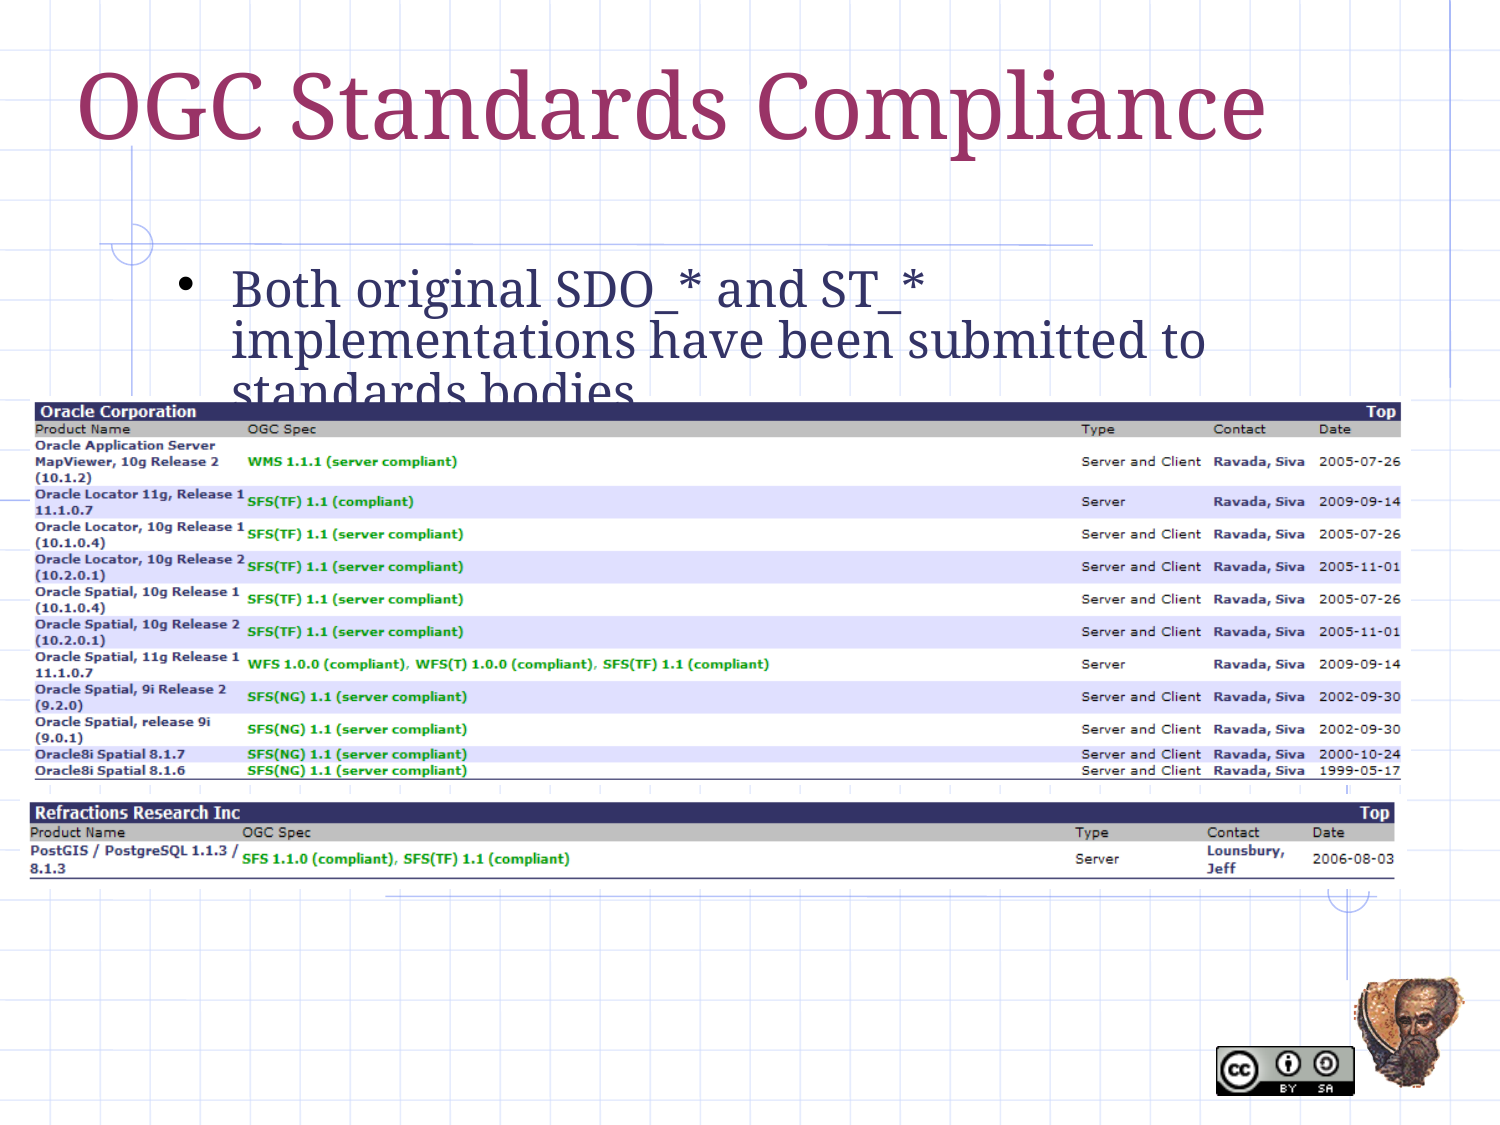

# OGC Standards Compliance
Both original SDO_* and ST_* implementations have been submitted to standards bodies.